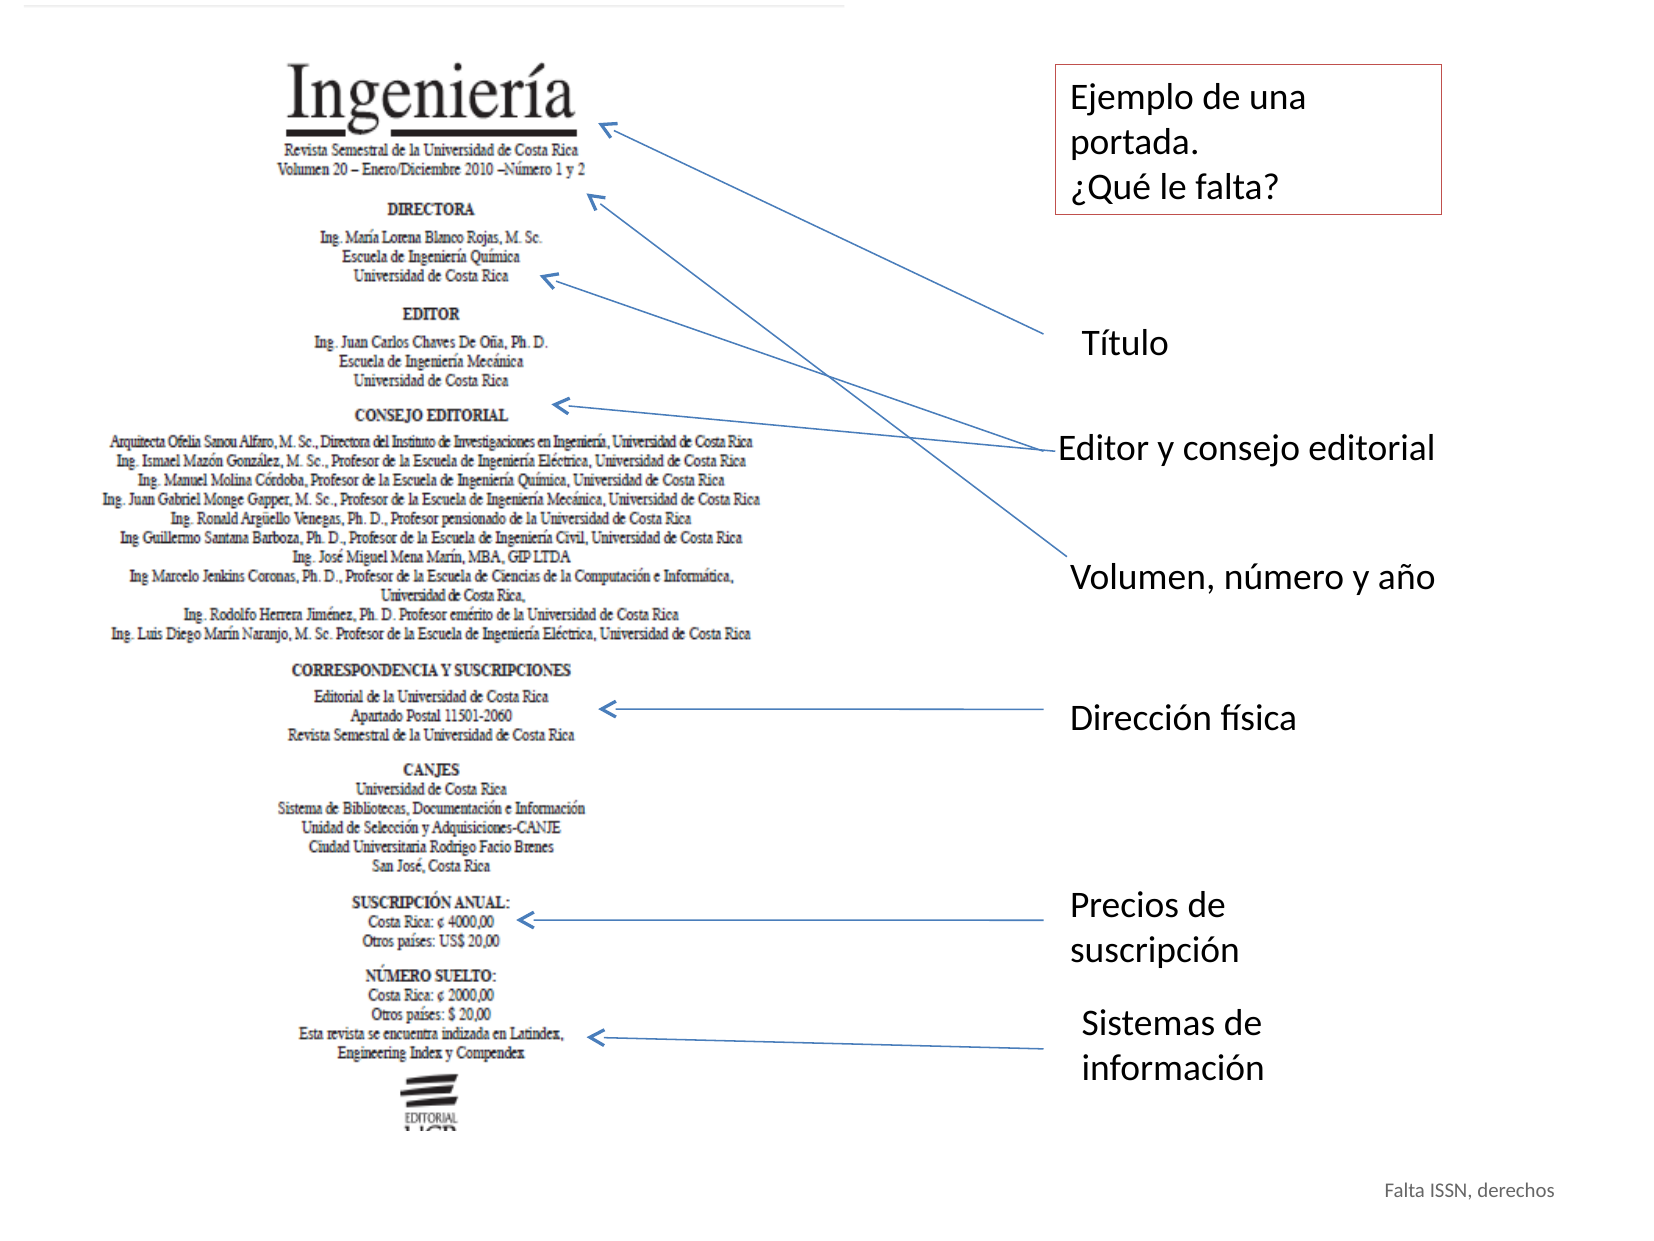

Ejemplo de una portada.
¿Qué le falta?
Título
Editor y consejo editorial
Volumen, número y año
Dirección física
Precios de suscripción
Sistemas de información
Falta ISSN, derechos